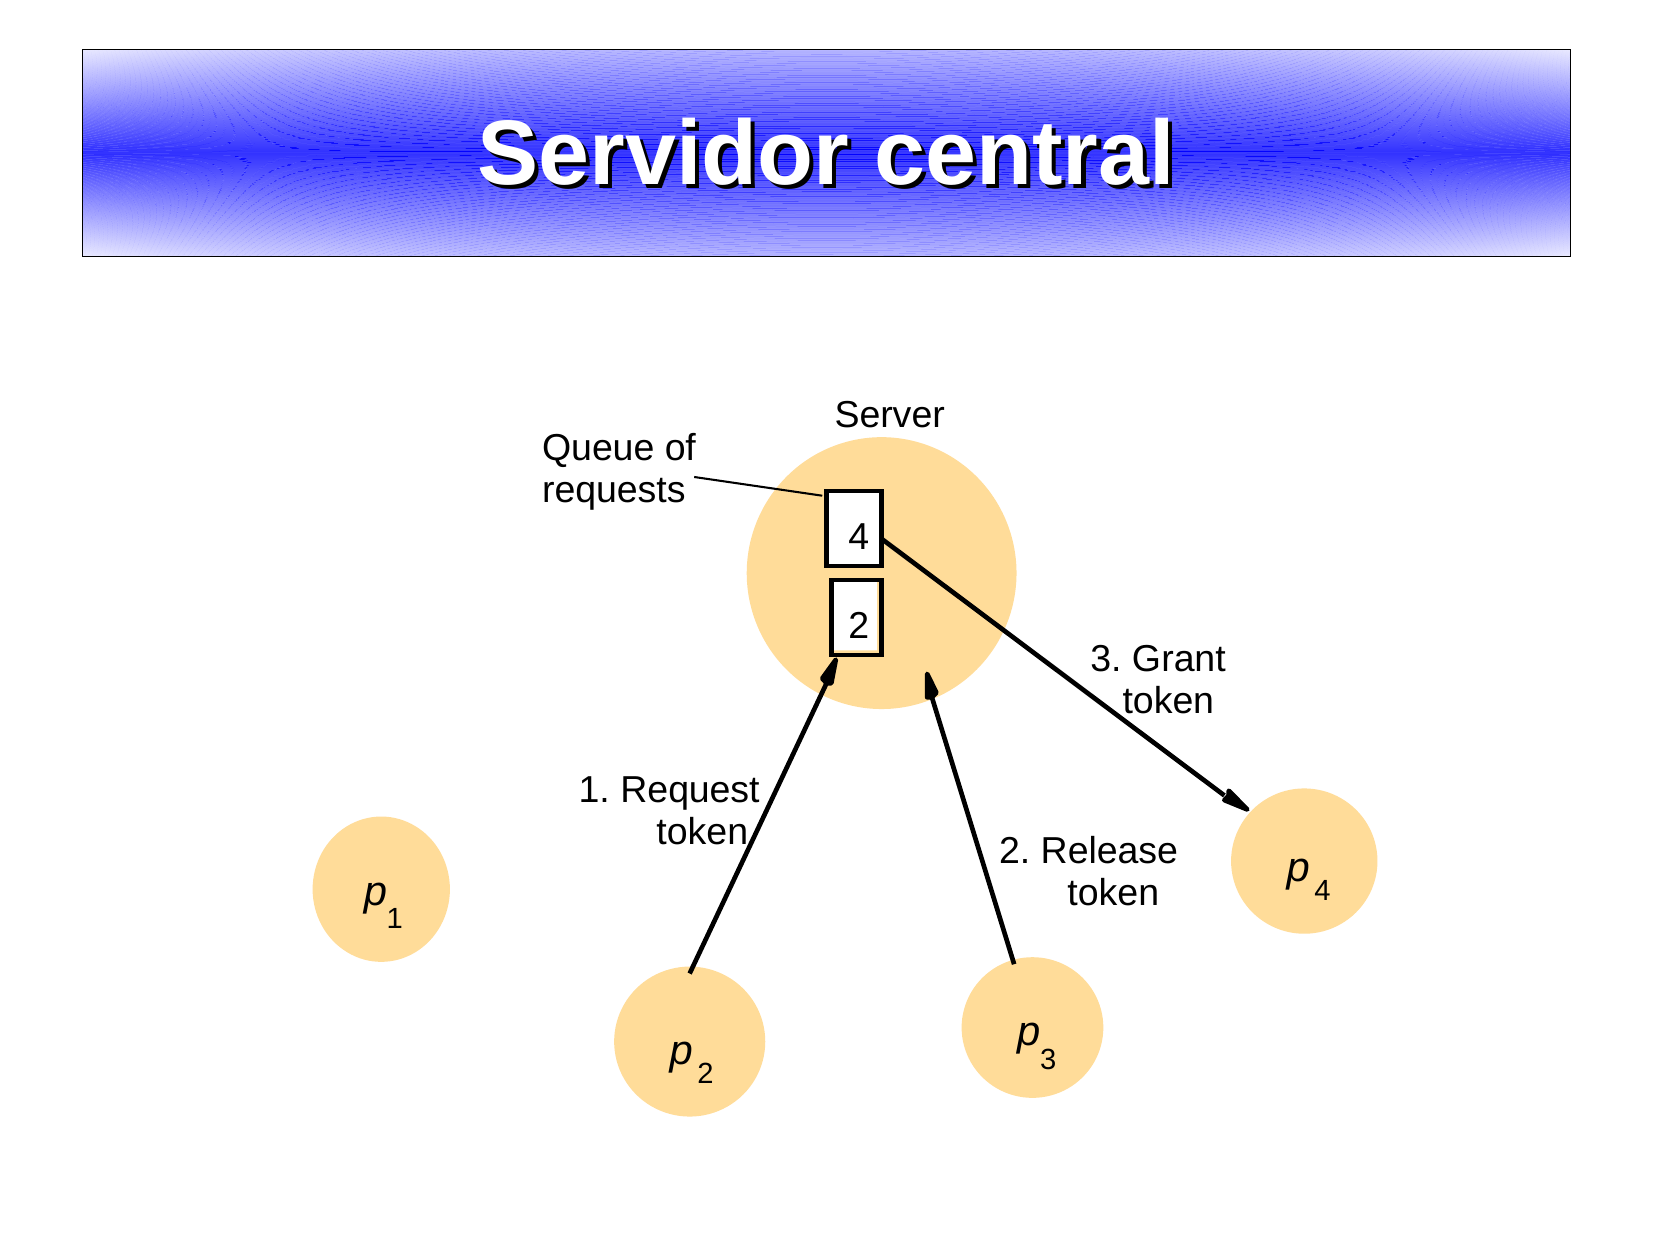

# Servidor central
Server
Queue of
requests
4
2
3. Grant
token
1. Request
token
2. Release
p
p
token
4
1
p
p
3
2